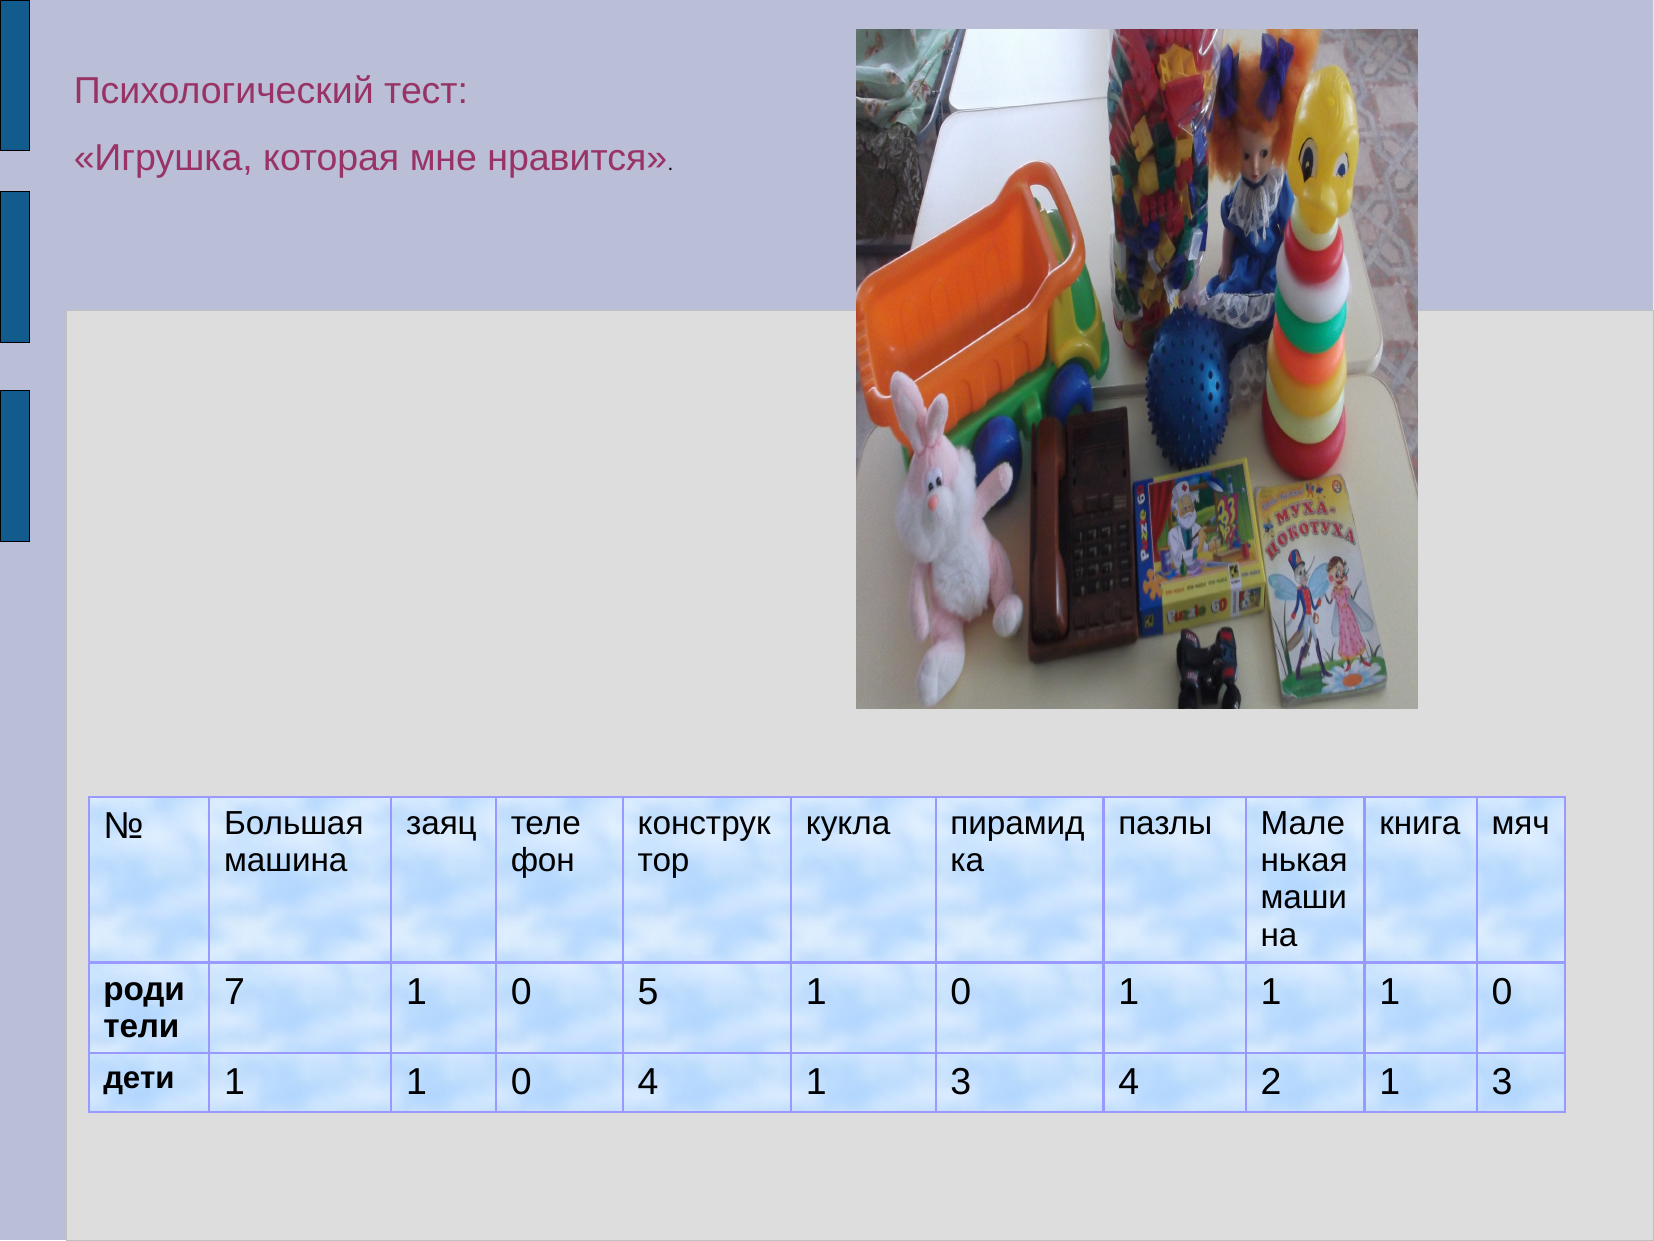

Психологический тест:
«Игрушка, которая мне нравится».
| № | Большая машина | заяц | телефон | конструктор | кукла | пирамидка | пазлы | Маленькая машина | книга | мяч |
| --- | --- | --- | --- | --- | --- | --- | --- | --- | --- | --- |
| родители | 7 | 1 | 0 | 5 | 1 | 0 | 1 | 1 | 1 | 0 |
| дети | 1 | 1 | 0 | 4 | 1 | 3 | 4 | 2 | 1 | 3 |